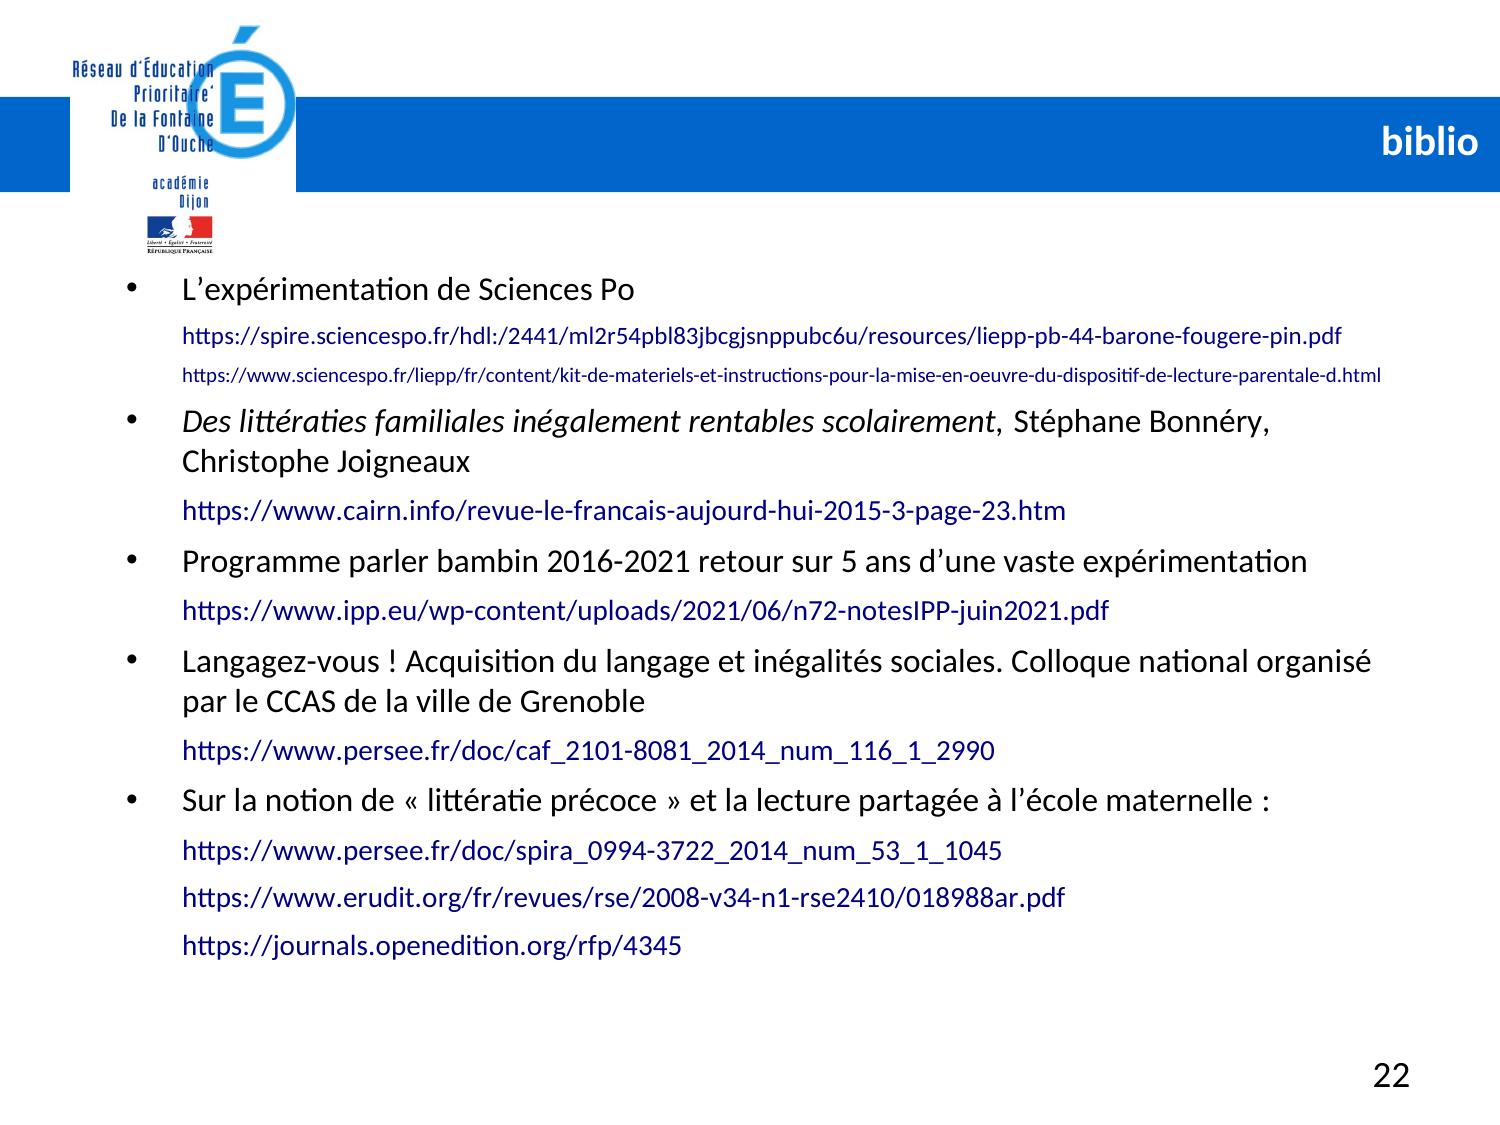

biblio
L’expérimentation de Sciences Po
https://spire.sciencespo.fr/hdl:/2441/ml2r54pbl83jbcgjsnppubc6u/resources/liepp-pb-44-barone-fougere-pin.pdf
https://www.sciencespo.fr/liepp/fr/content/kit-de-materiels-et-instructions-pour-la-mise-en-oeuvre-du-dispositif-de-lecture-parentale-d.html
Des littératies familiales inégalement rentables scolairement, Stéphane Bonnéry, Christophe Joigneaux
https://www.cairn.info/revue-le-francais-aujourd-hui-2015-3-page-23.htm
Programme parler bambin 2016-2021 retour sur 5 ans d’une vaste expérimentation
https://www.ipp.eu/wp-content/uploads/2021/06/n72-notesIPP-juin2021.pdf
Langagez-vous ! Acquisition du langage et inégalités sociales. Colloque national organisé par le CCAS de la ville de Grenoble
https://www.persee.fr/doc/caf_2101-8081_2014_num_116_1_2990
Sur la notion de « littératie précoce » et la lecture partagée à l’école maternelle :
https://www.persee.fr/doc/spira_0994-3722_2014_num_53_1_1045
https://www.erudit.org/fr/revues/rse/2008-v34-n1-rse2410/018988ar.pdf
https://journals.openedition.org/rfp/4345